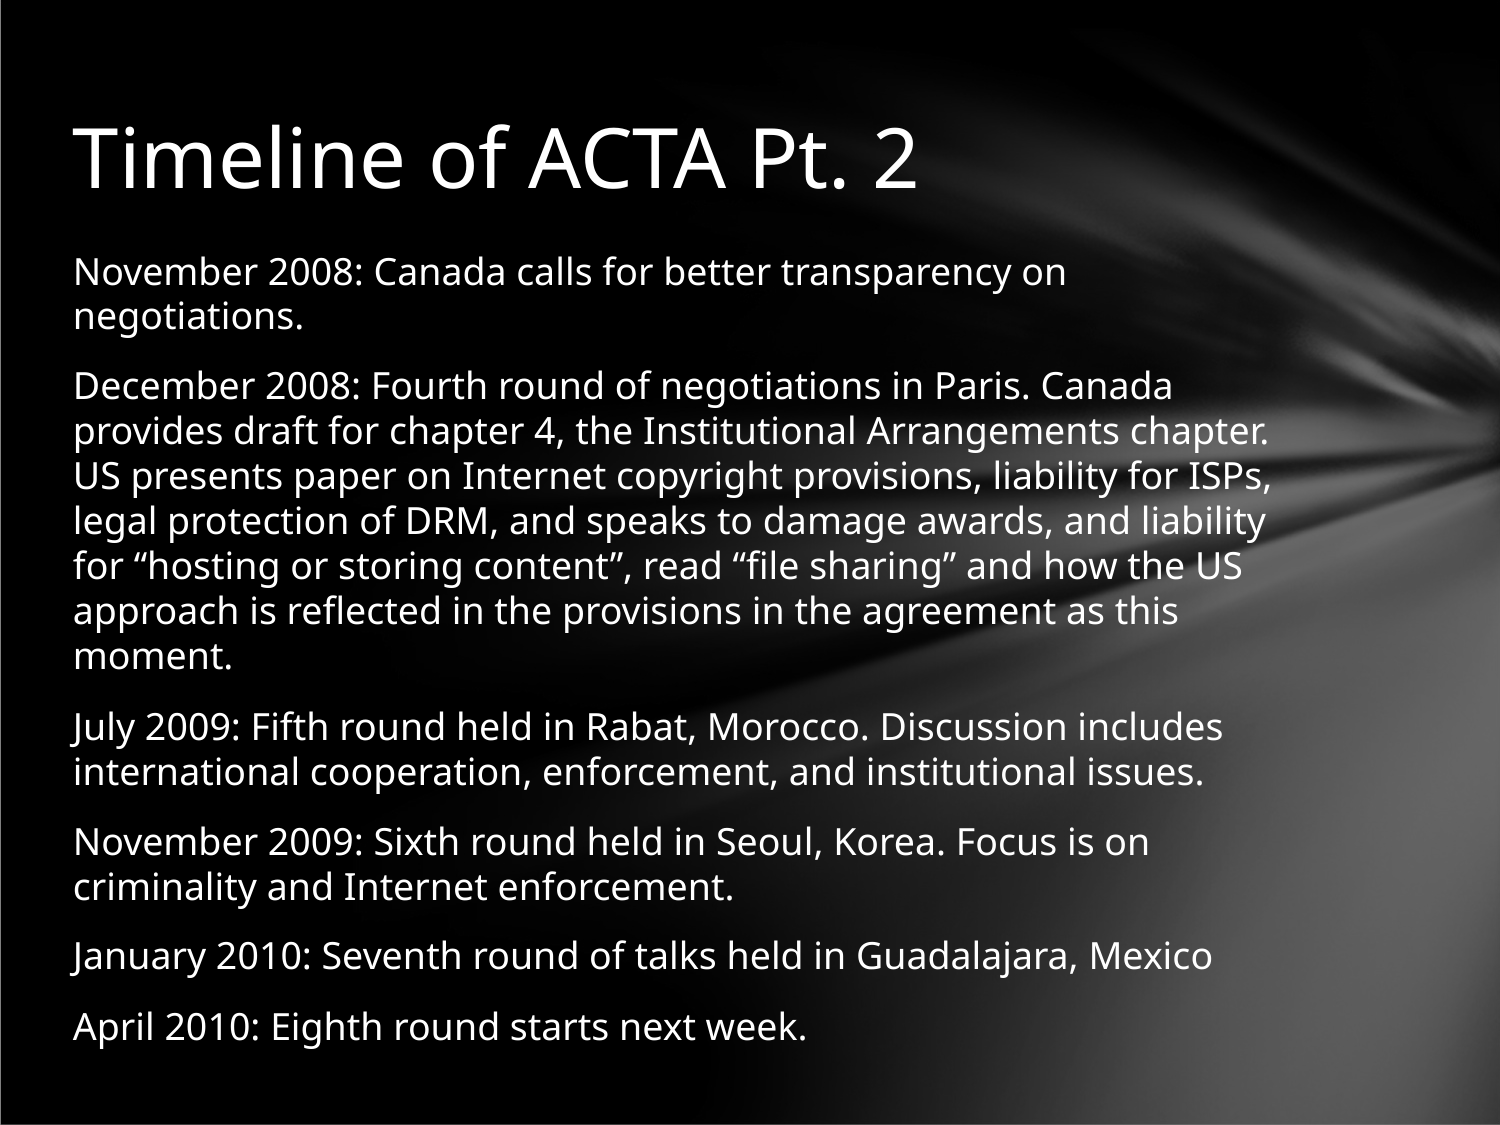

Timeline of ACTA Pt. 2
# November 2008: Canada calls for better transparency on negotiations.
December 2008: Fourth round of negotiations in Paris. Canada provides draft for chapter 4, the Institutional Arrangements chapter. US presents paper on Internet copyright provisions, liability for ISPs, legal protection of DRM, and speaks to damage awards, and liability for “hosting or storing content”, read “file sharing” and how the US approach is reflected in the provisions in the agreement as this moment.
July 2009: Fifth round held in Rabat, Morocco. Discussion includes international cooperation, enforcement, and institutional issues.
November 2009: Sixth round held in Seoul, Korea. Focus is on criminality and Internet enforcement.
January 2010: Seventh round of talks held in Guadalajara, Mexico
April 2010: Eighth round starts next week.